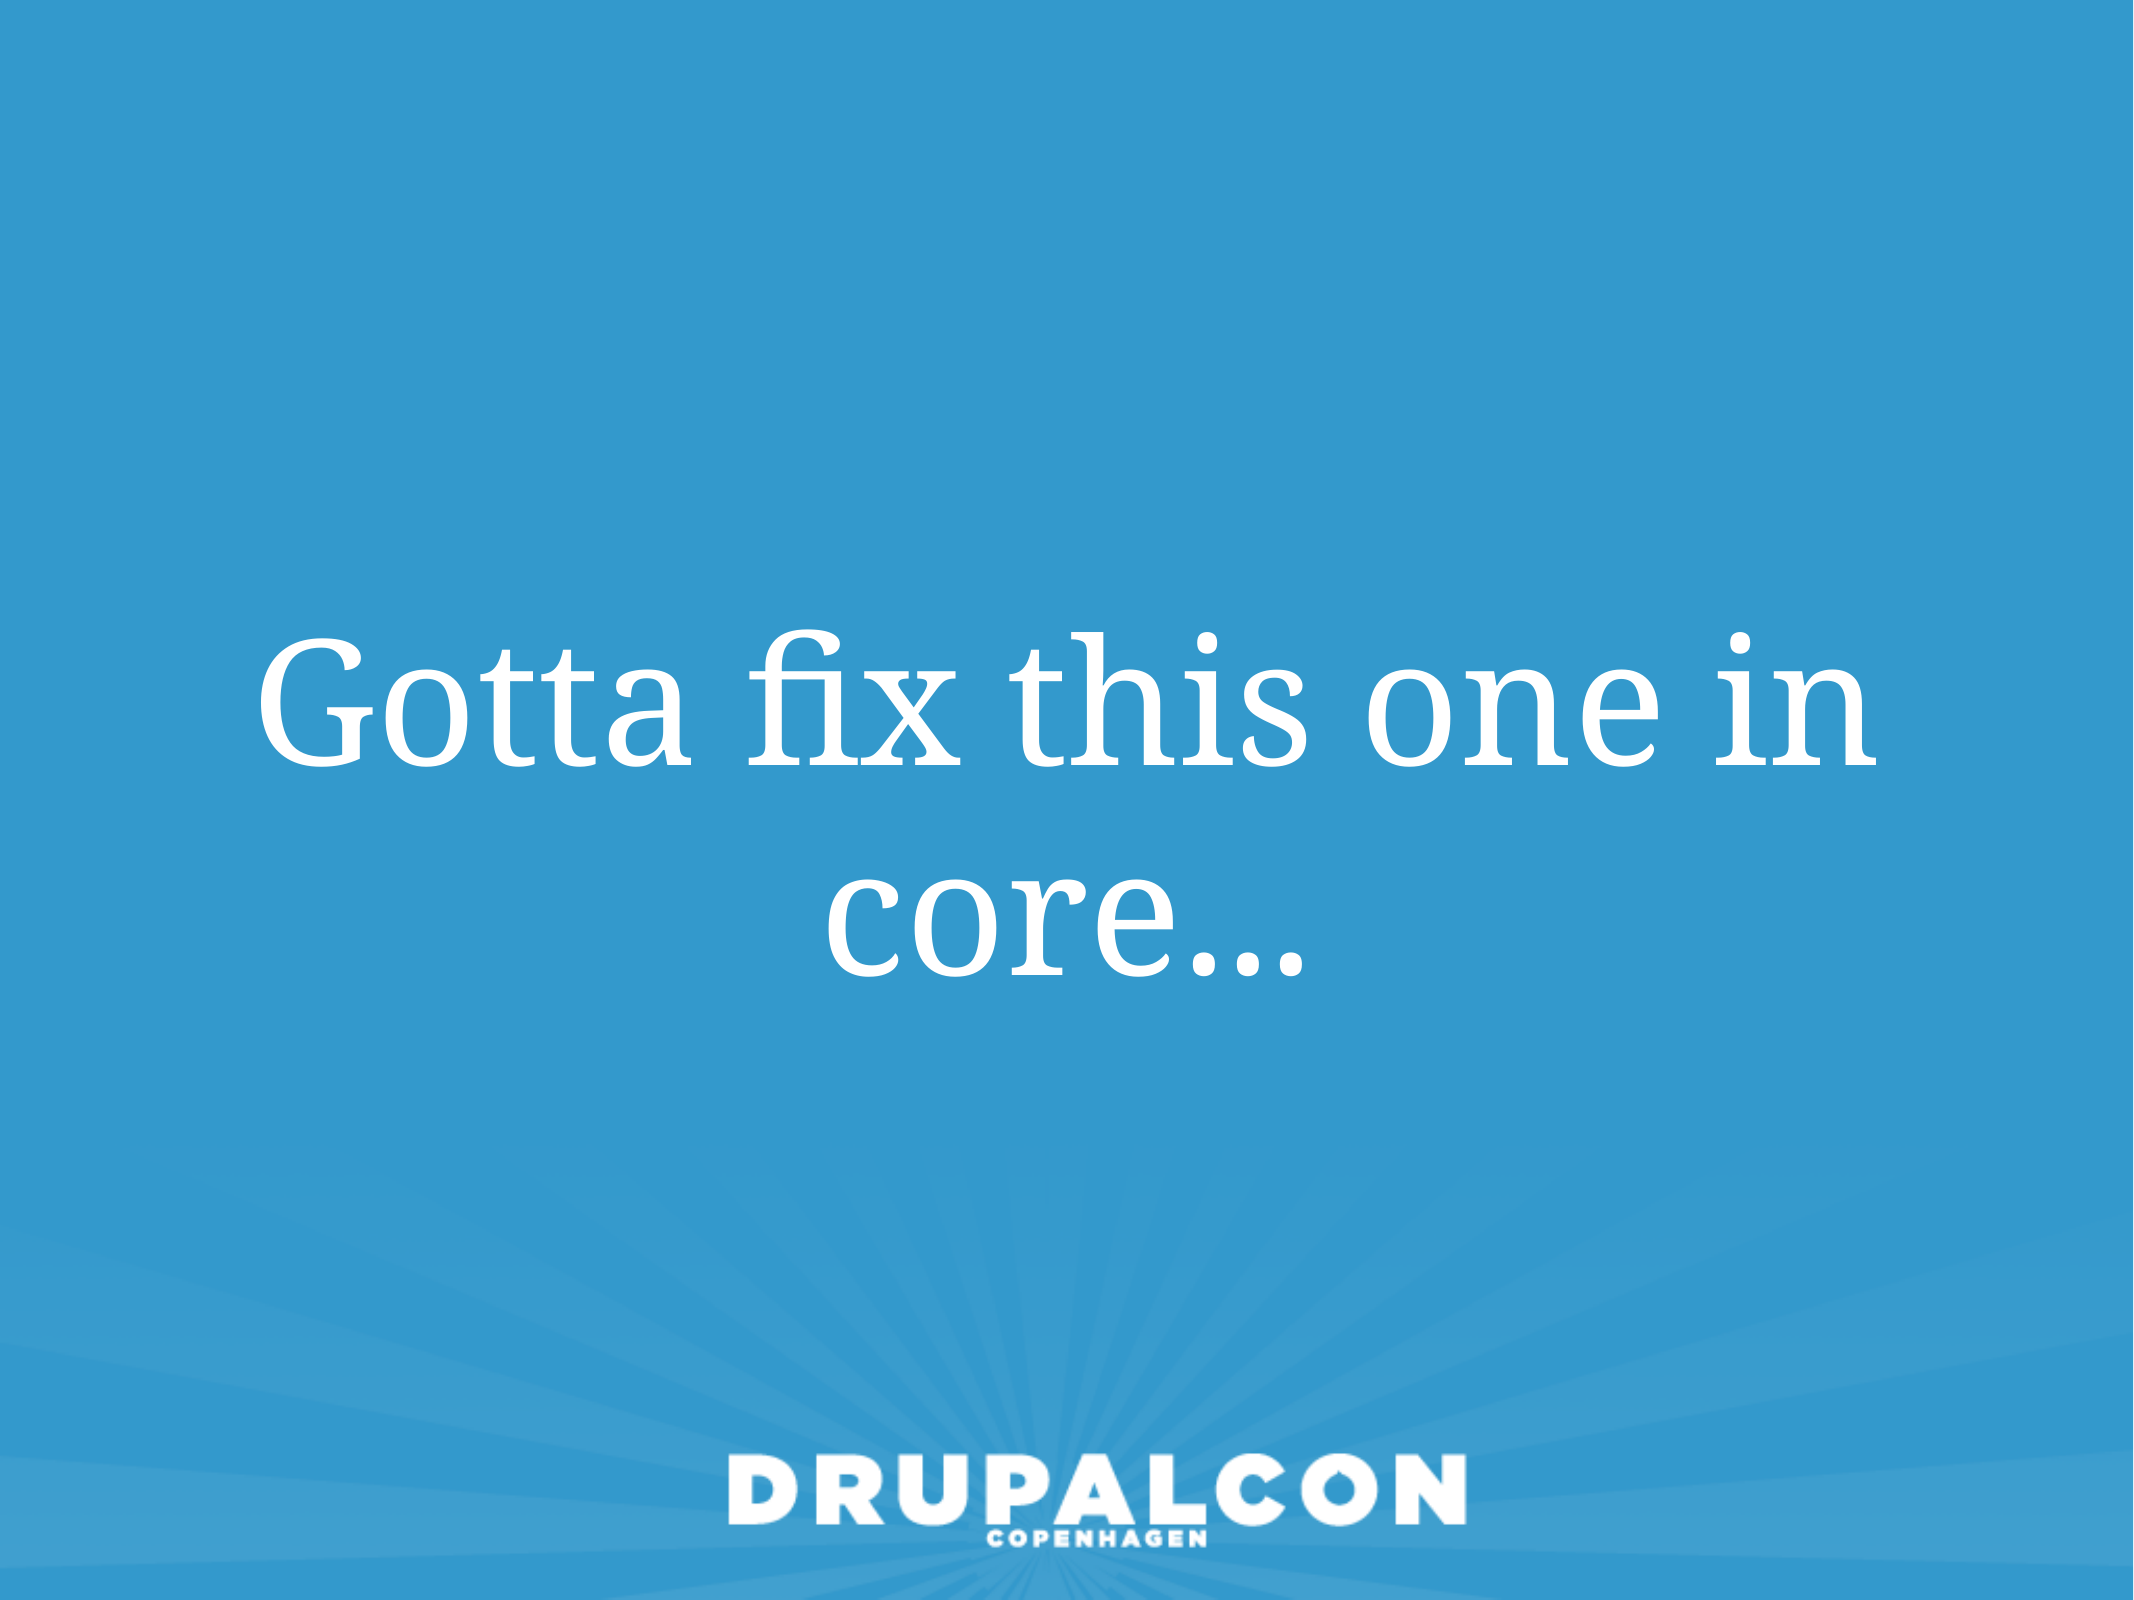

# Gotta fix this one in core...